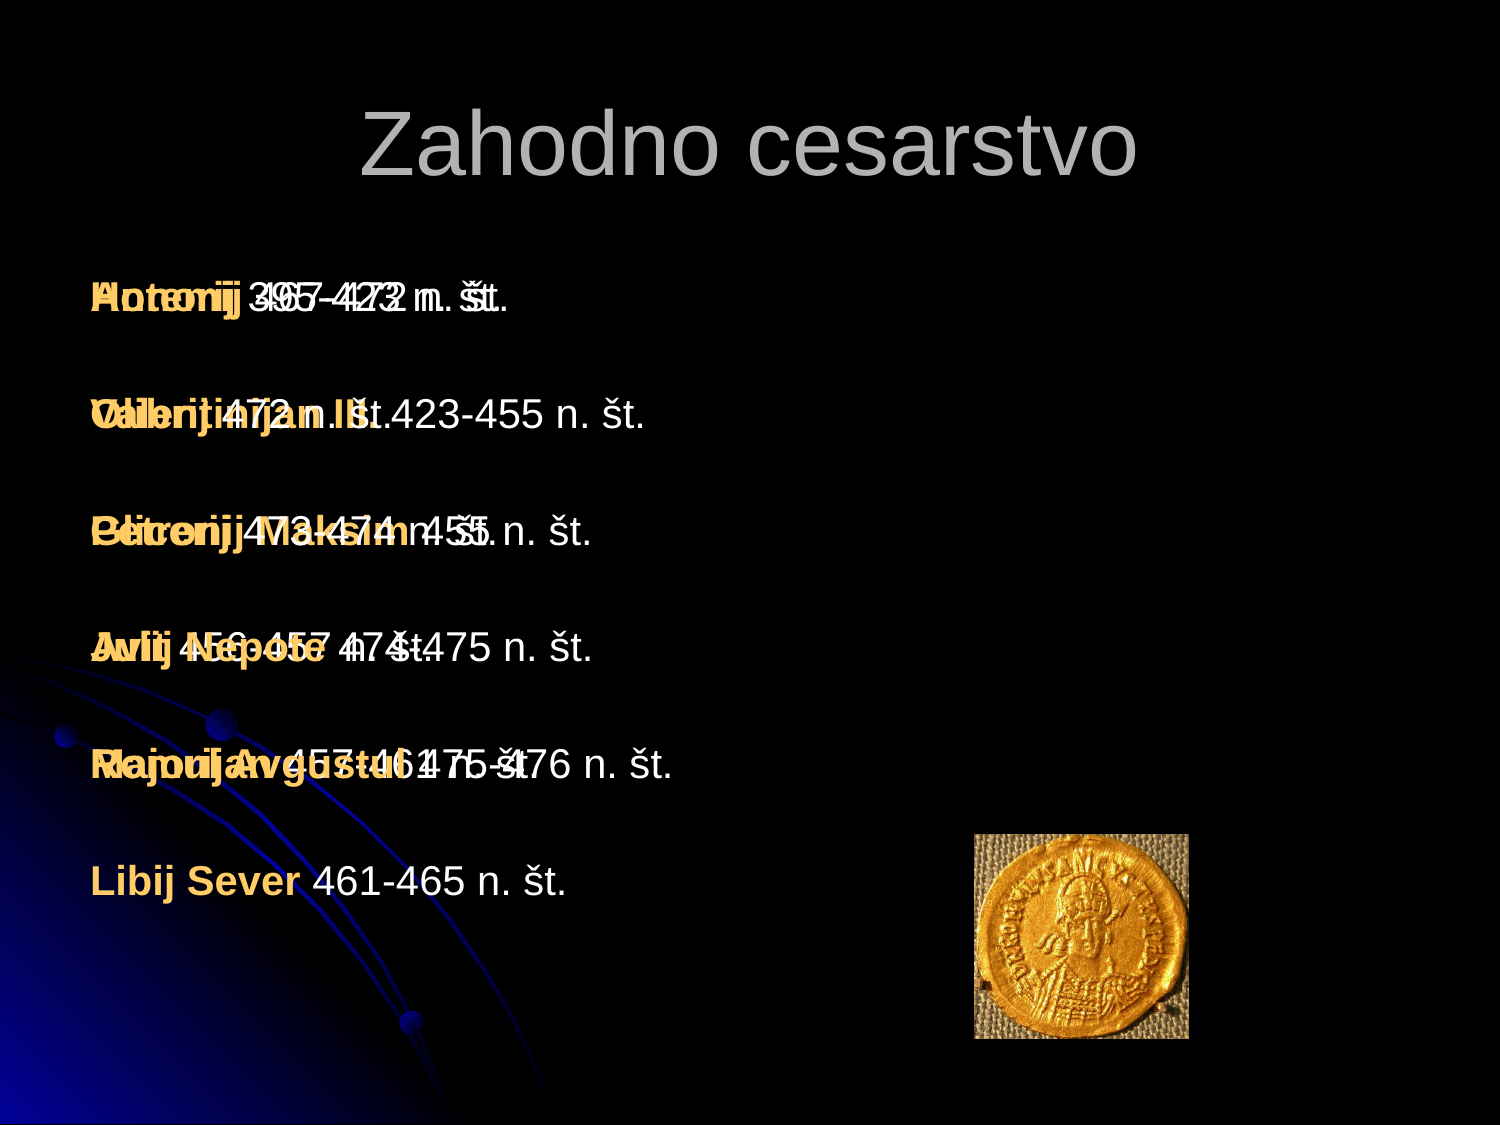

# Zahodno cesarstvo
Honorij 395-423 n. št.
Valentinijan III. 423-455 n. št.
Petronij Maksim 455 n. št.
Avit 456-457 n. št.
Majorijan 457-461 n. št.
Libij Sever 461-465 n. št.
Antemij 467-472 n. št.
Olibrij 472 n. št.
Glicerij 473-474 n. št.
Julij Nepote 474-475 n. št.
Romul Avgustul 475-476 n. št.